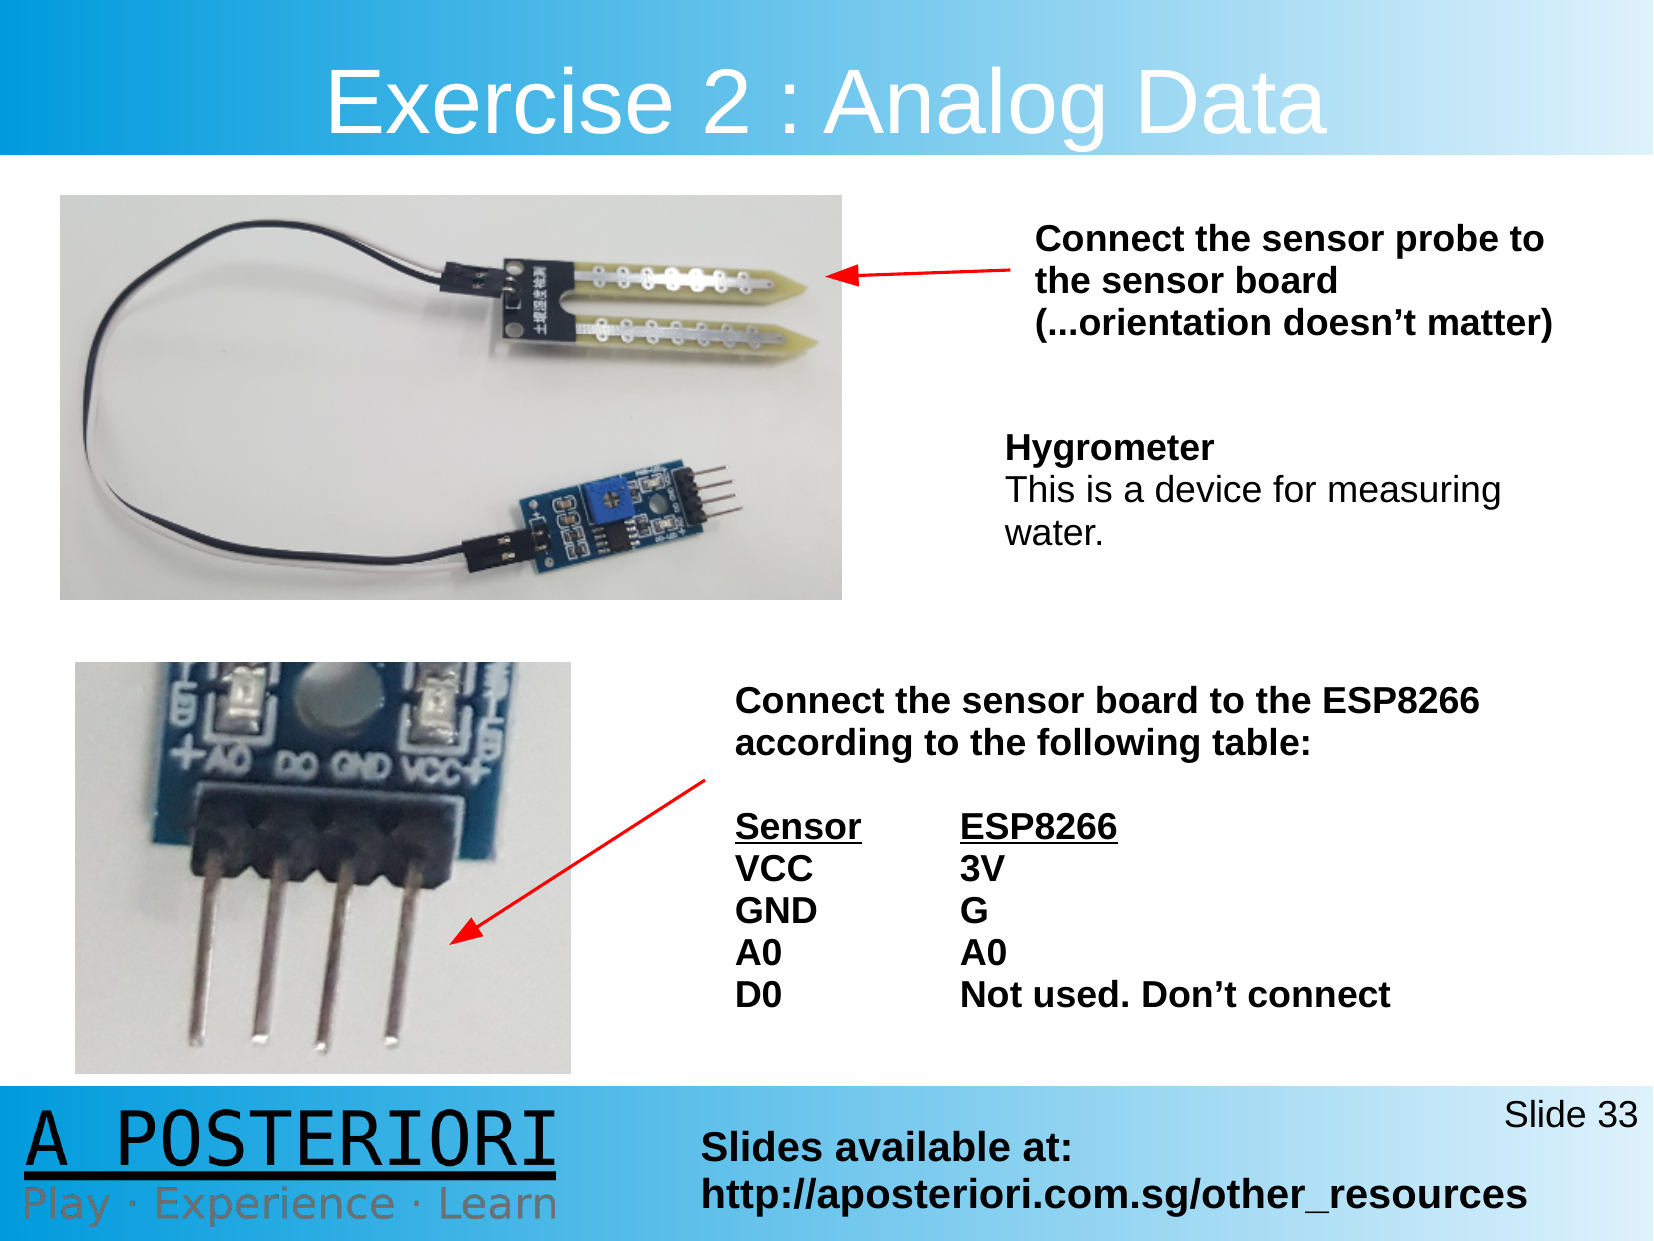

# Exercise 2 : Analog Data
Connect the sensor probe to the sensor board (...orientation doesn’t matter)
Hygrometer
This is a device for measuring water.
Connect the sensor board to the ESP8266 according to the following table:
Sensor		ESP8266
VCC		3V
GND		G
A0			A0
D0			Not used. Don’t connect